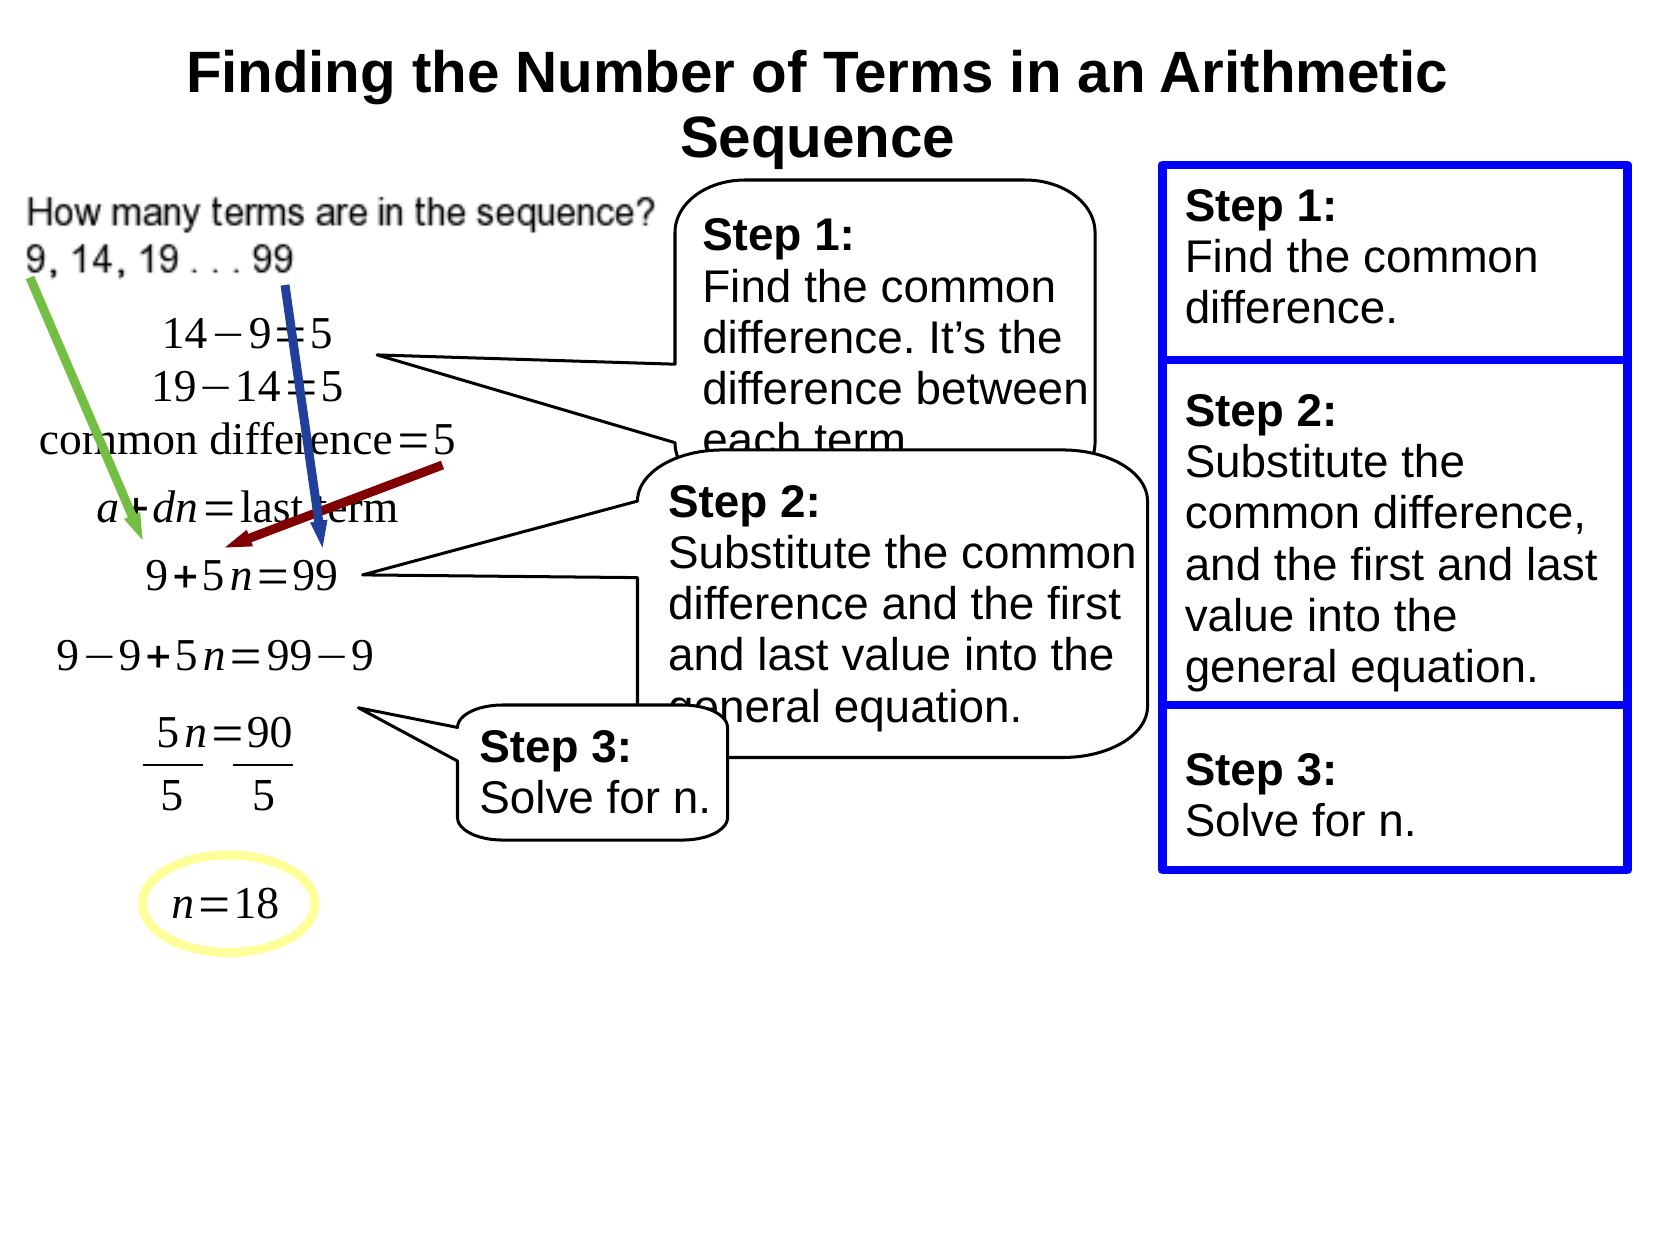

Finding the Number of Terms in an Arithmetic Sequence
Step 1:
Find the common difference.
Step 2:
Substitute the common difference, and the first and last value into the general equation.
Step 3:
Solve for n.
Step 1:
Find the common
difference. It’s the
difference between
each term.
Step 2:
Substitute the common
difference and the first
and last value into the
general equation.
Step 3:
Solve for n.
5 5